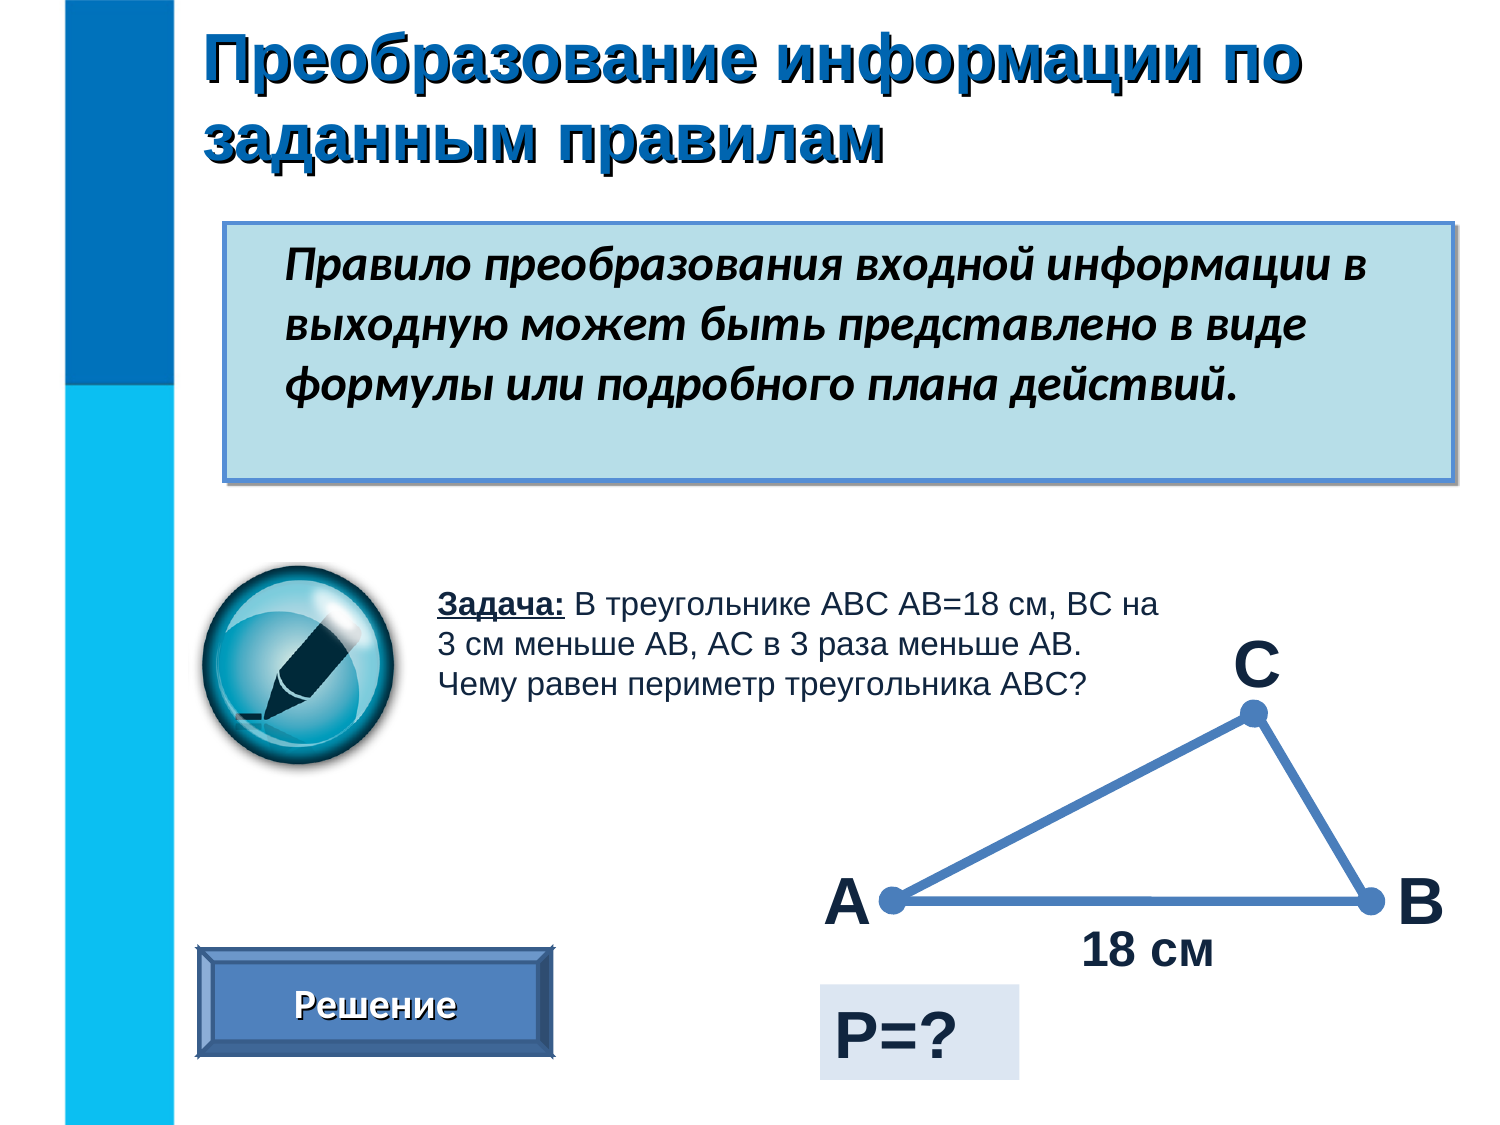

# Преобразование информации по заданным правилам
Правило преобразования входной информации в выходную может быть представлено в виде формулы или подробного плана действий.
Задача: В треугольнике АВС АВ=18 см, ВС на 3 см меньше АВ, АС в 3 раза меньше АВ. Чему равен периметр треугольника АВС?
С
А
В
18 см
Р=?
Решение